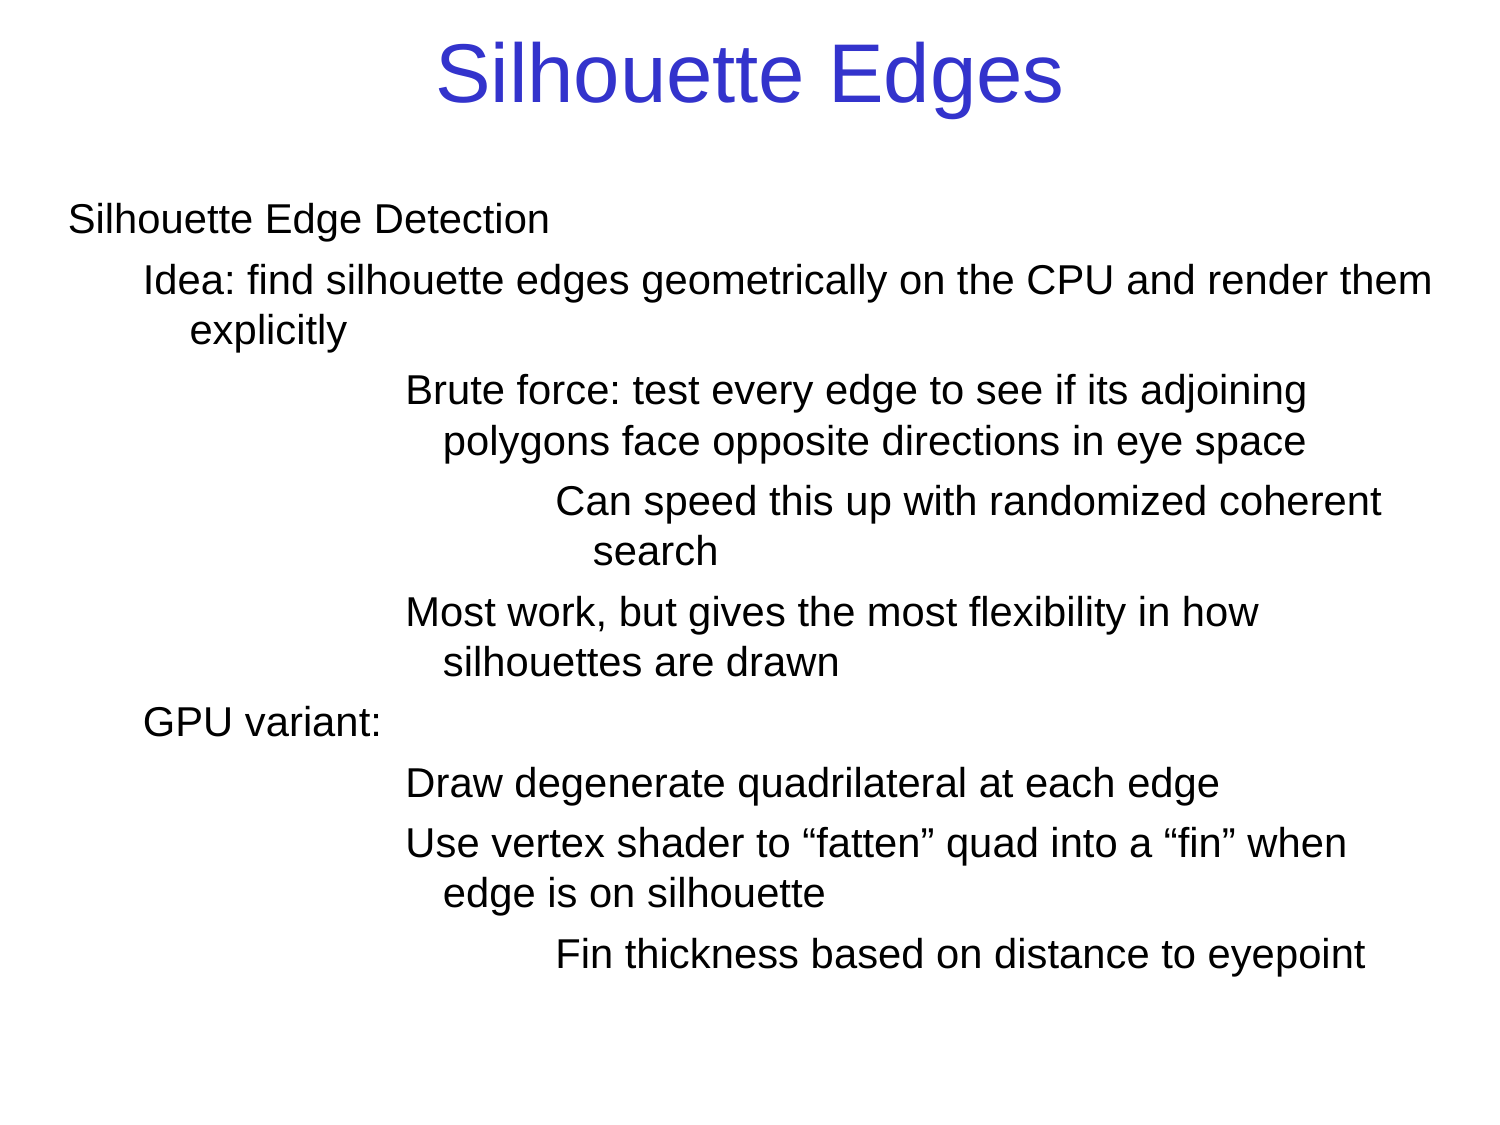

# Silhouette Edges
Silhouette Edge Detection
Idea: find silhouette edges geometrically on the CPU and render them explicitly
Brute force: test every edge to see if its adjoining polygons face opposite directions in eye space
Can speed this up with randomized coherent search
Most work, but gives the most flexibility in how silhouettes are drawn
GPU variant:
Draw degenerate quadrilateral at each edge
Use vertex shader to “fatten” quad into a “fin” when edge is on silhouette
Fin thickness based on distance to eyepoint